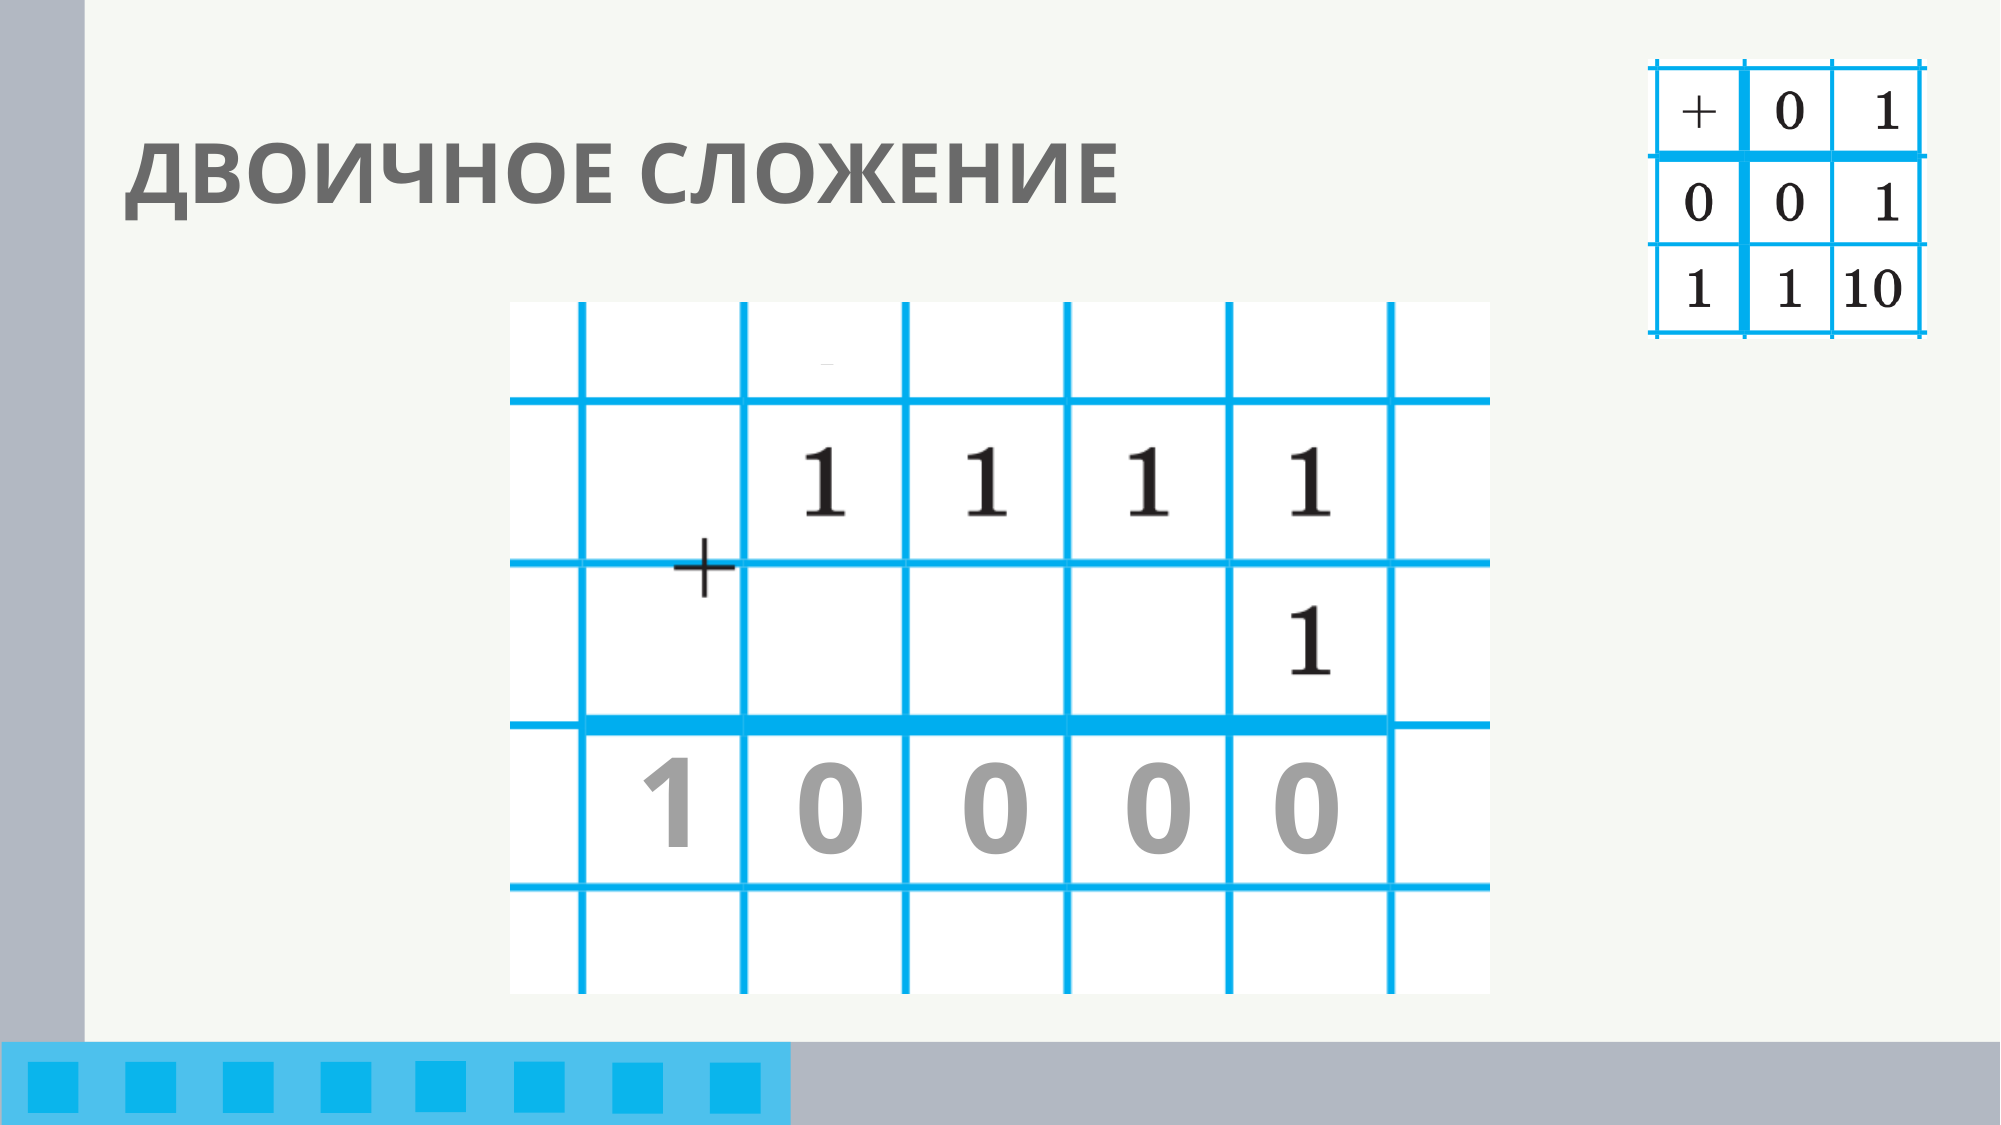

# ДВОИЧНОЕ СЛОЖЕНИЕ
1
1
1
1
0
0
0
0